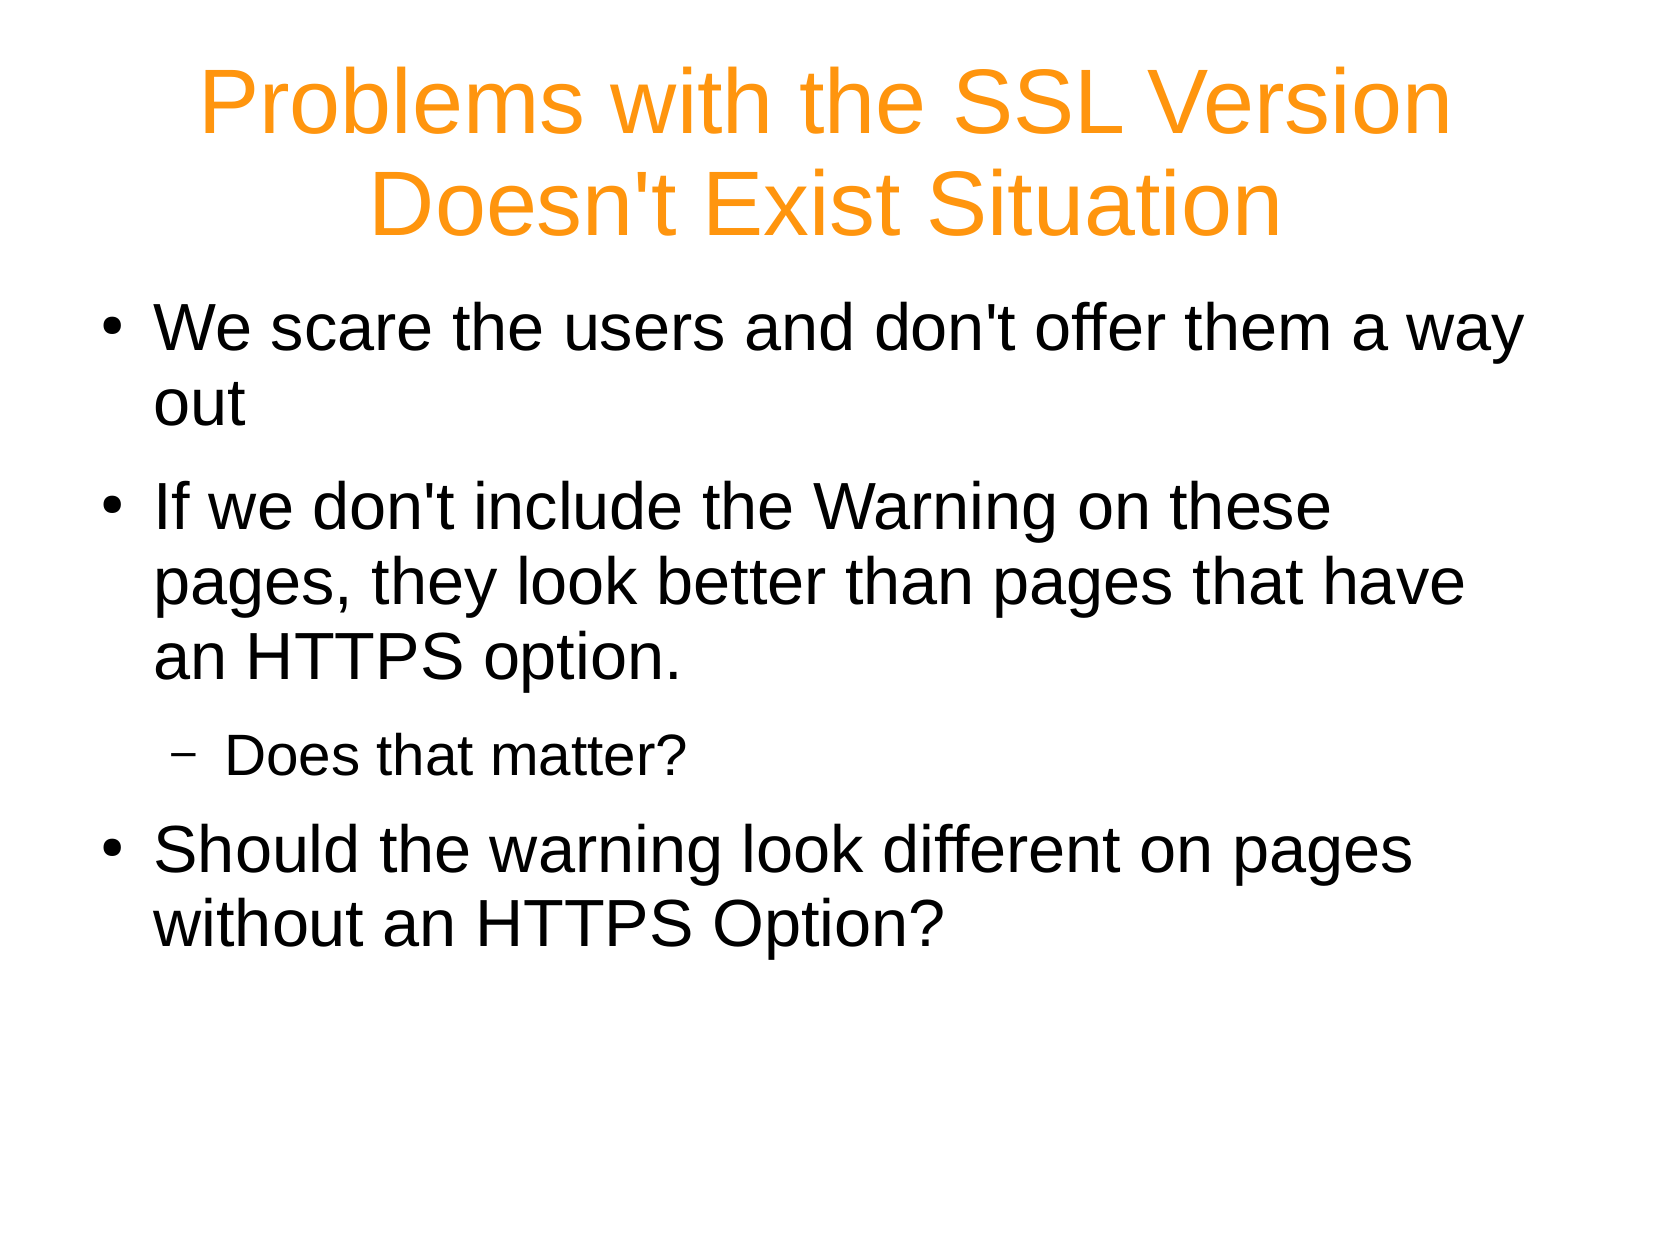

# Problems with the SSL Version Doesn't Exist Situation
We scare the users and don't offer them a way out
If we don't include the Warning on these pages, they look better than pages that have an HTTPS option.
Does that matter?
Should the warning look different on pages without an HTTPS Option?